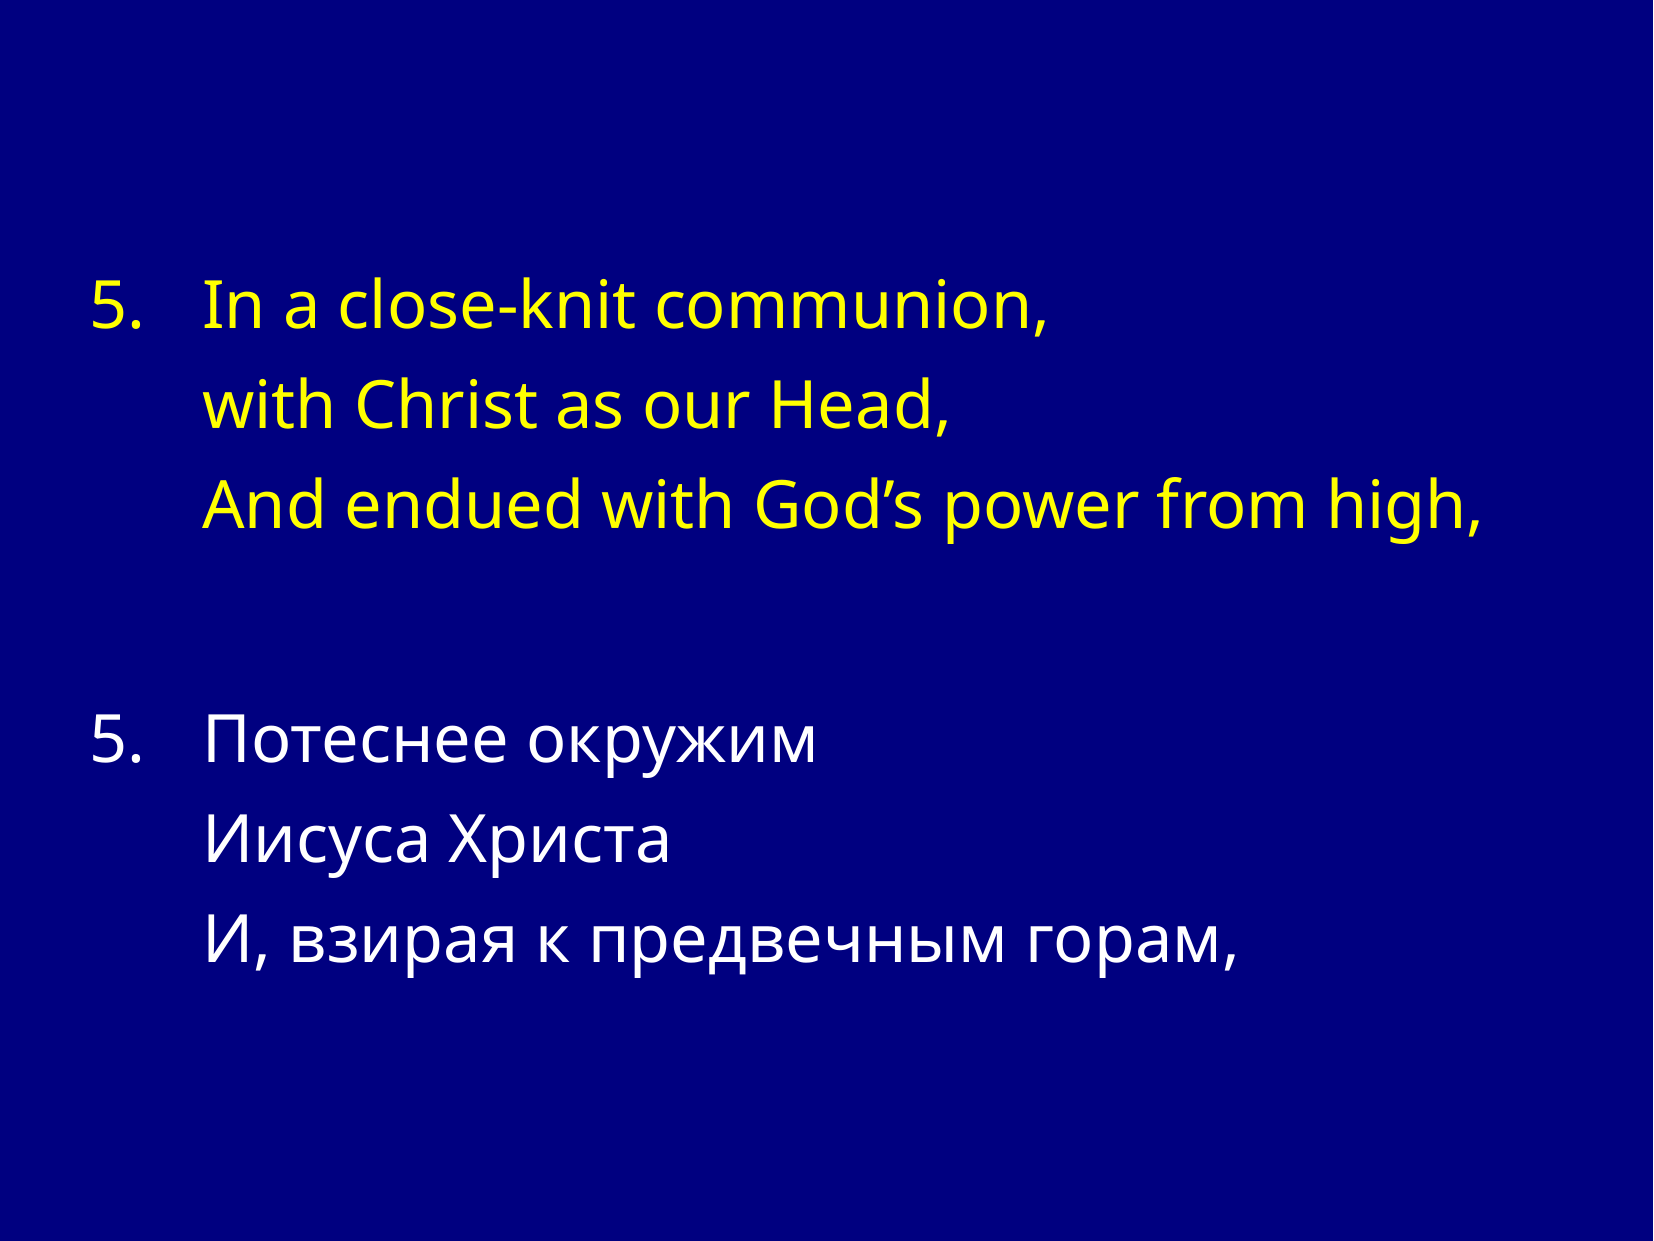

5.	In a close-knit communion,
	with Christ as our Head,
	And endued with God’s power from high,
5.	Потеснее окружим
	Иисуса Христа
	И, взирая к предвечным горам,